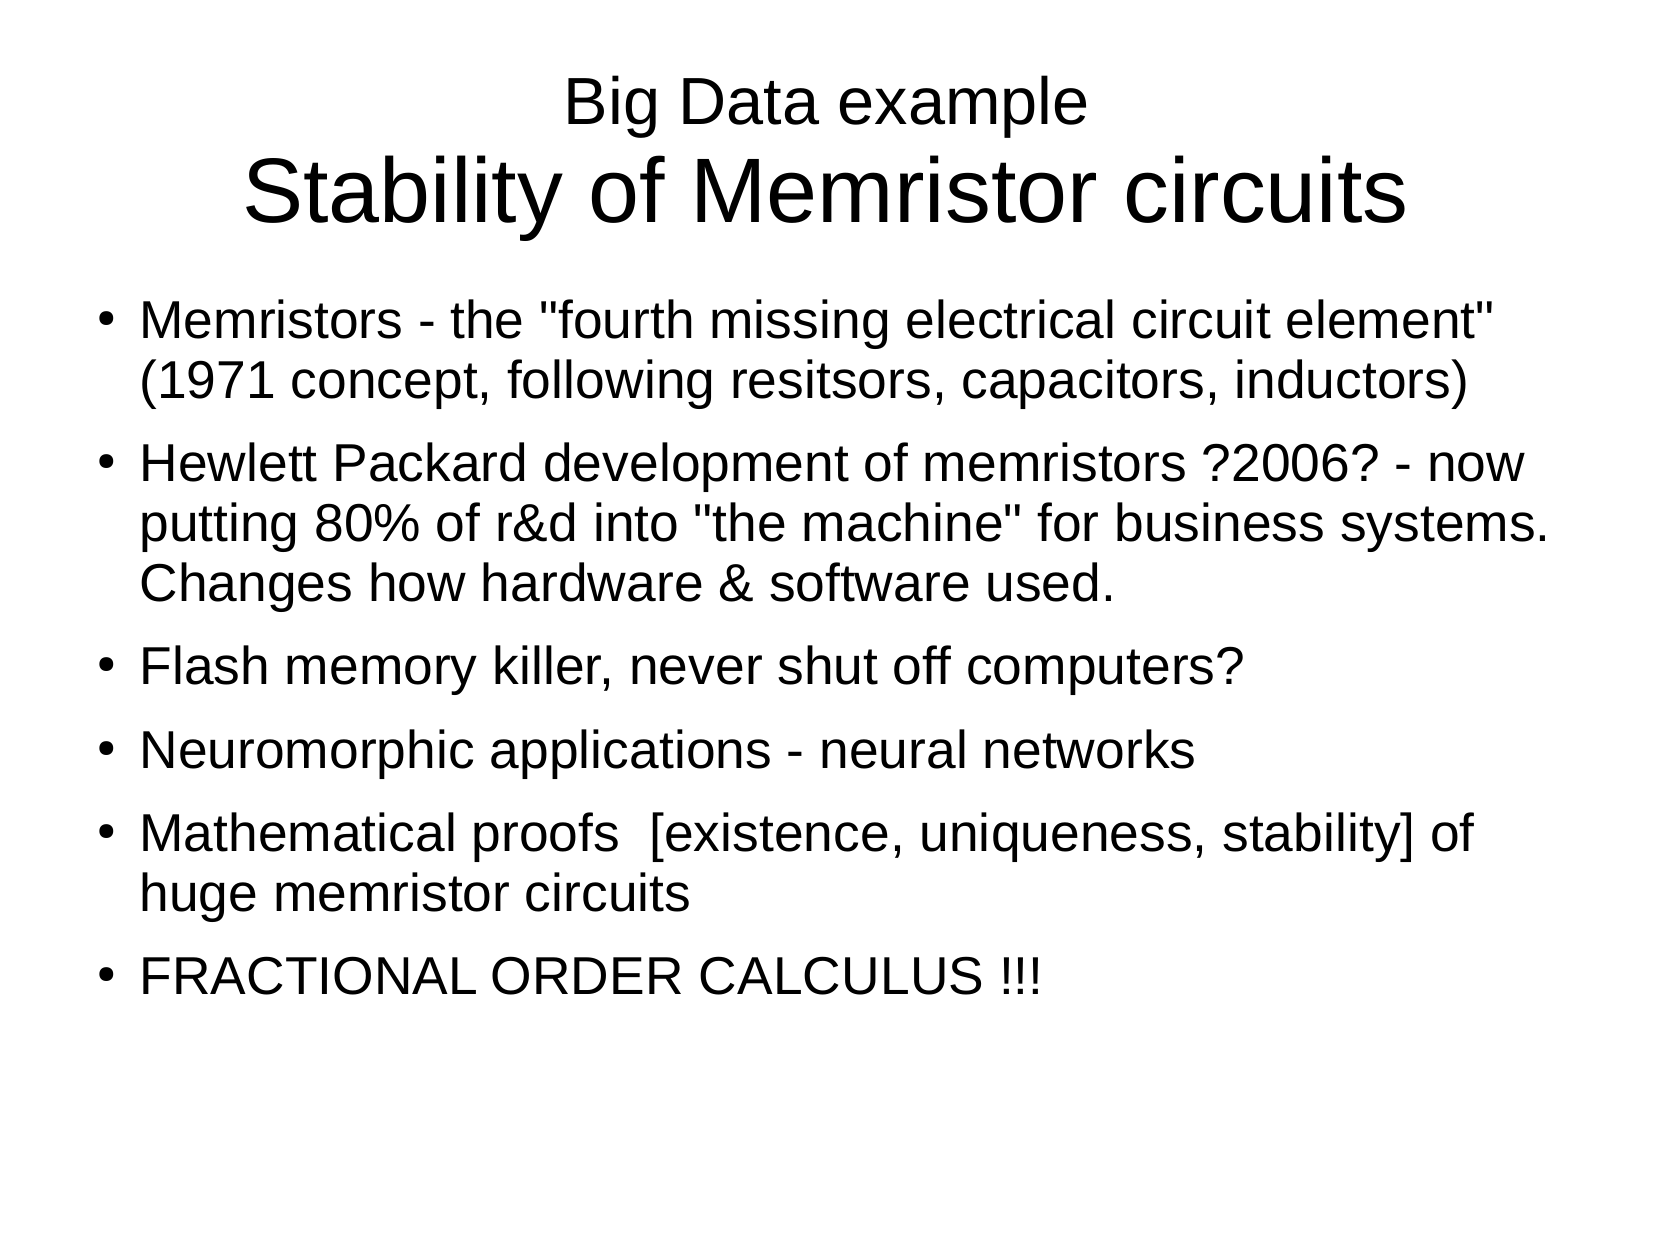

# Big Data example Stability of Memristor circuits
Memristors - the "fourth missing electrical circuit element" (1971 concept, following resitsors, capacitors, inductors)
Hewlett Packard development of memristors ?2006? - now putting 80% of r&d into "the machine" for business systems. Changes how hardware & software used.
Flash memory killer, never shut off computers?
Neuromorphic applications - neural networks
Mathematical proofs [existence, uniqueness, stability] of huge memristor circuits
FRACTIONAL ORDER CALCULUS !!!